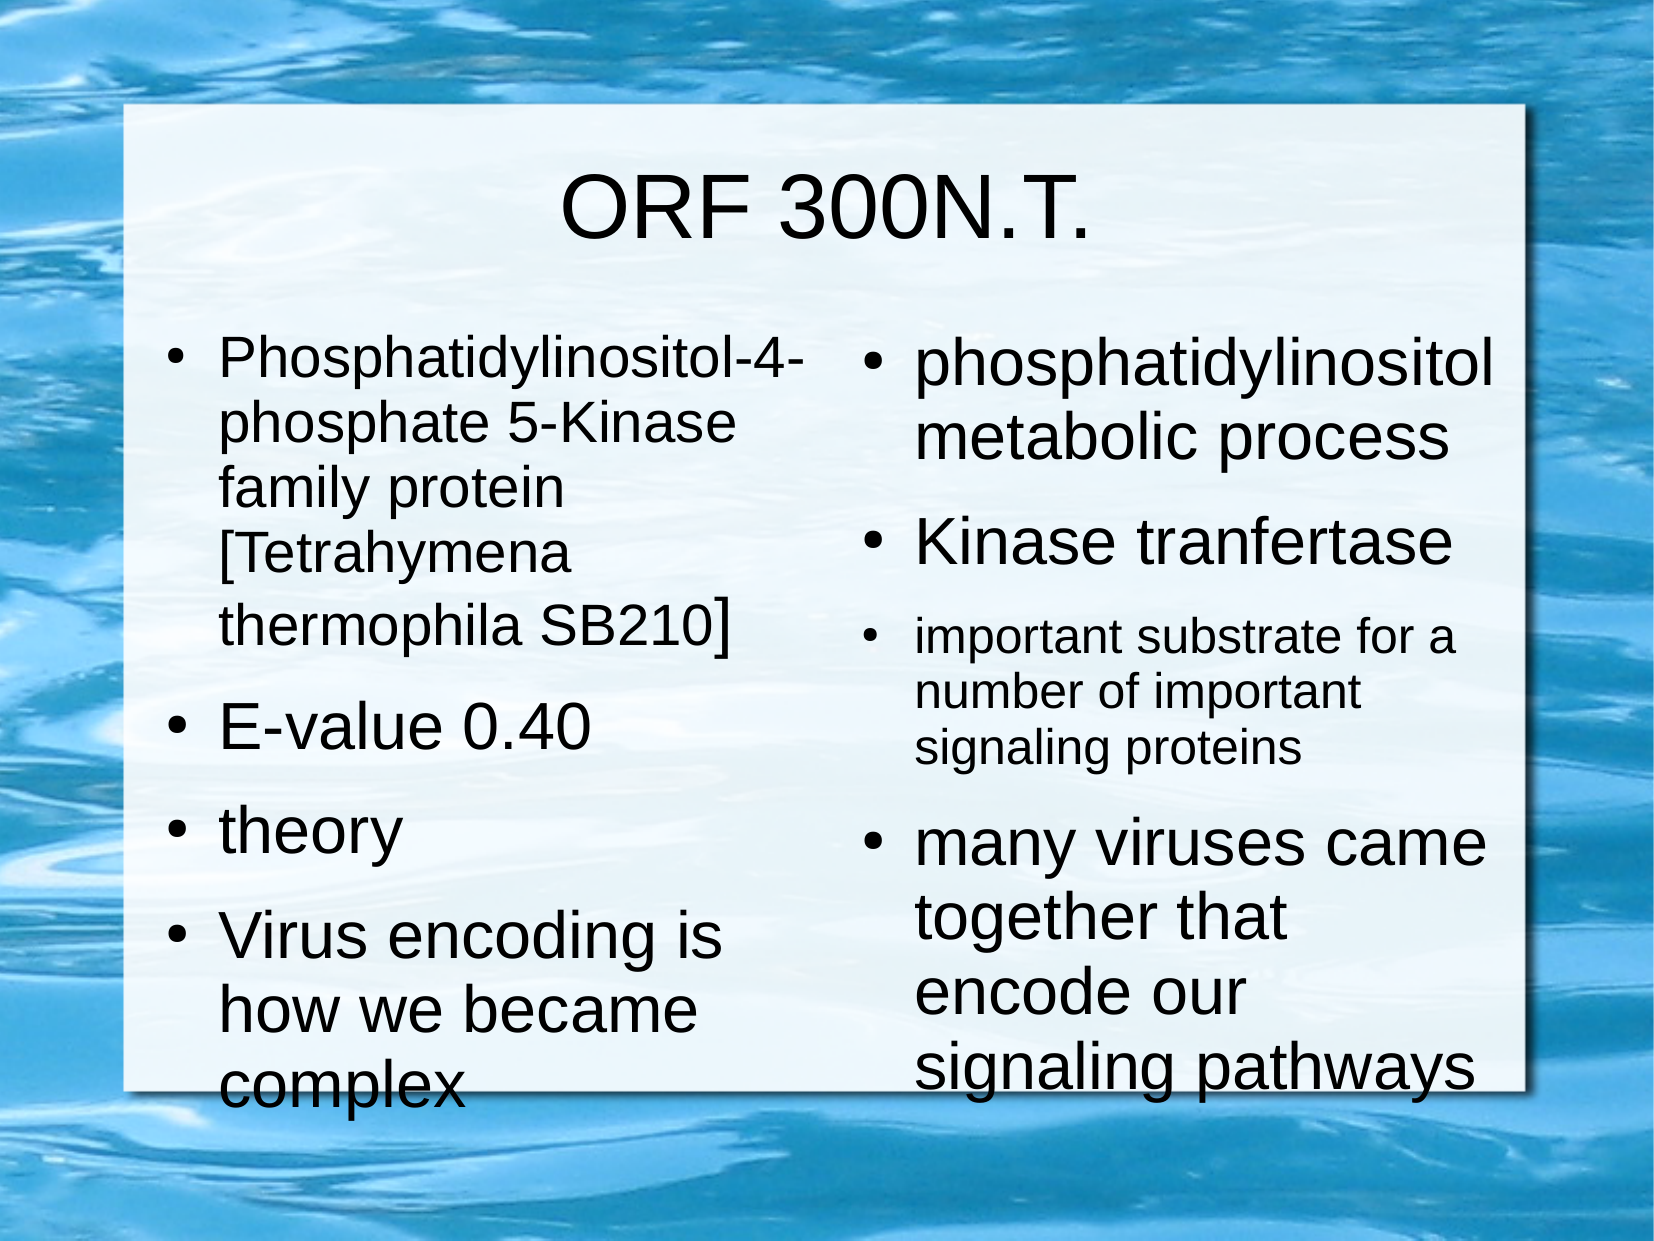

# ORF 300N.T.
Phosphatidylinositol-4-phosphate 5-Kinase family protein [Tetrahymena thermophila SB210]
E-value 0.40
theory
Virus encoding is how we became complex
phosphatidylinositol metabolic process
Kinase tranfertase
important substrate for a number of important signaling proteins
many viruses came together that encode our signaling pathways